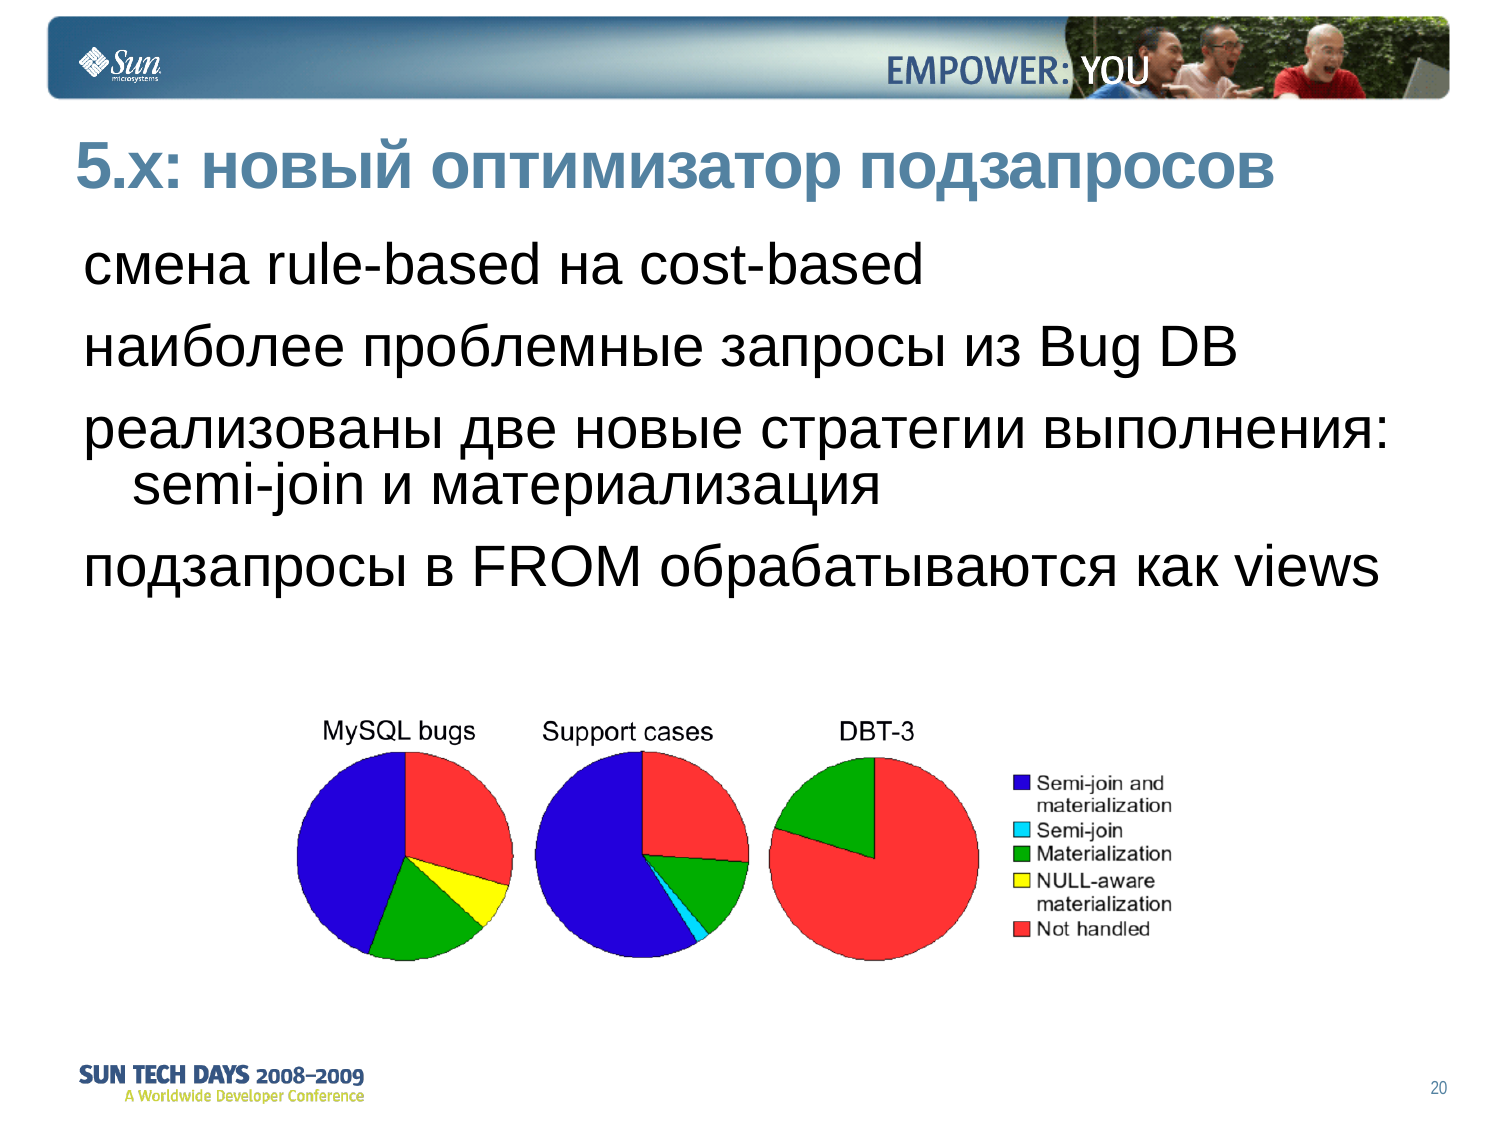

# 5.x: новый оптимизатор подзапросов
смена rule-based на cost-based
наиболее проблемные запросы из Bug DB
реализованы две новые стратегии выполнения: semi-join и материализация
подзапросы в FROM обрабатываются как views